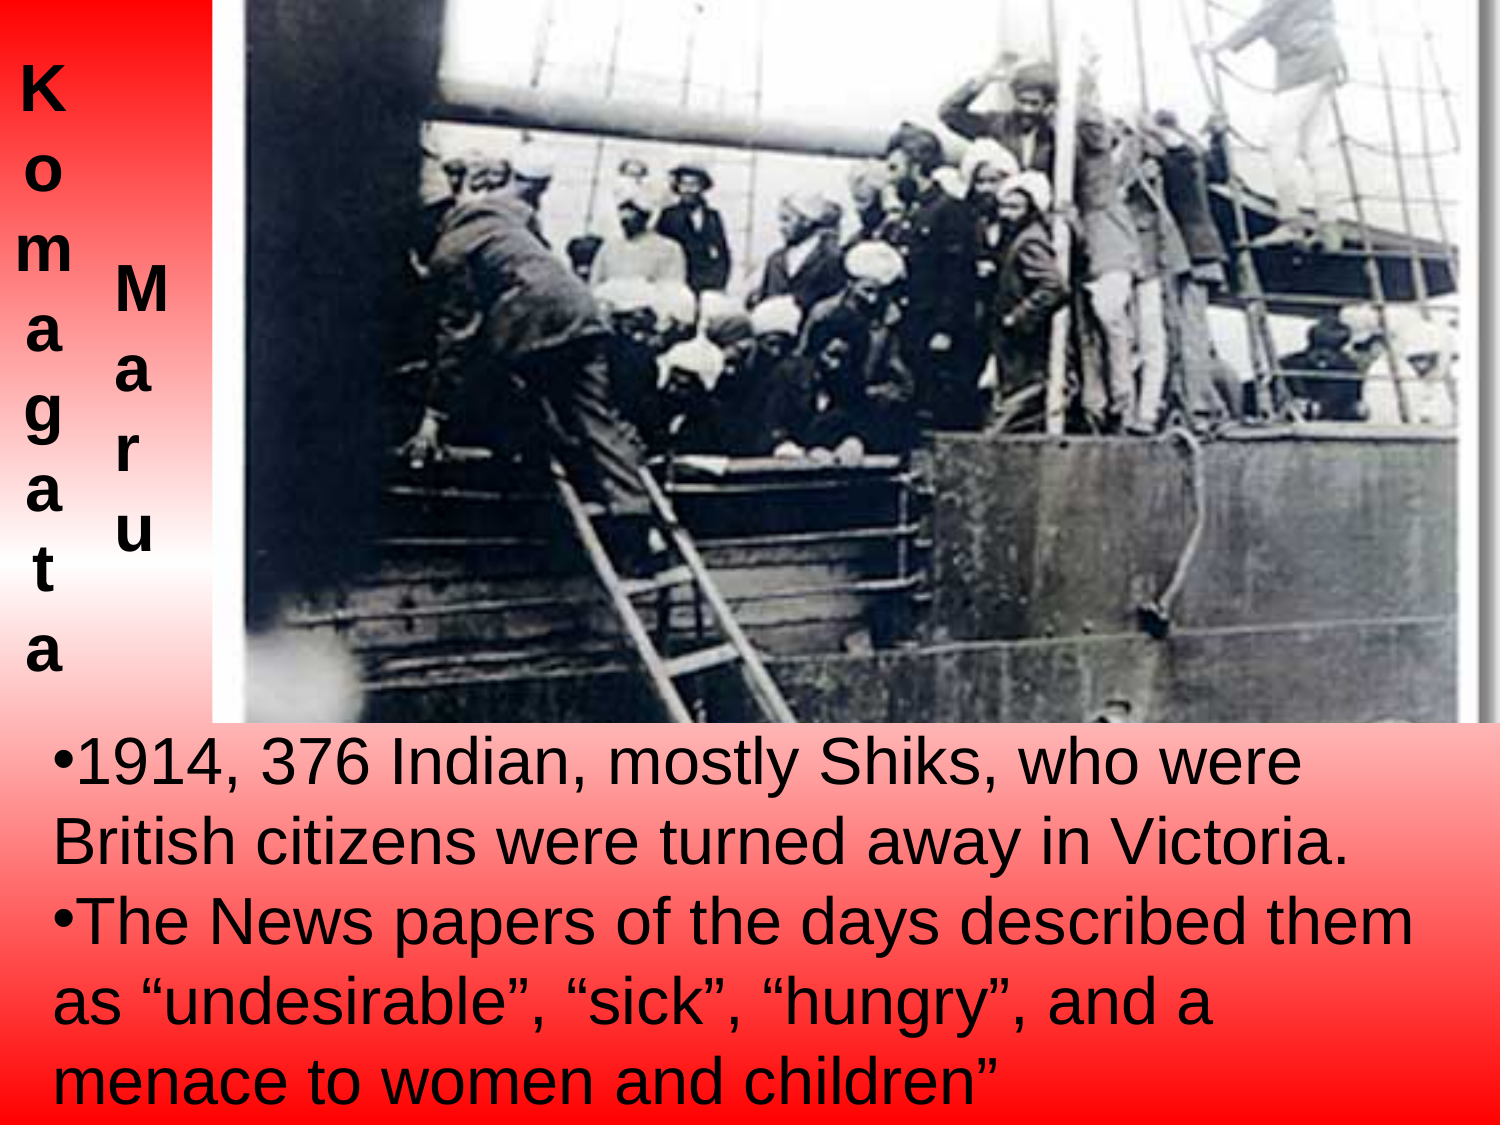

Komagata
Maru
1914, 376 Indian, mostly Shiks, who were British citizens were turned away in Victoria.
The News papers of the days described them as “undesirable”, “sick”, “hungry”, and a menace to women and children”